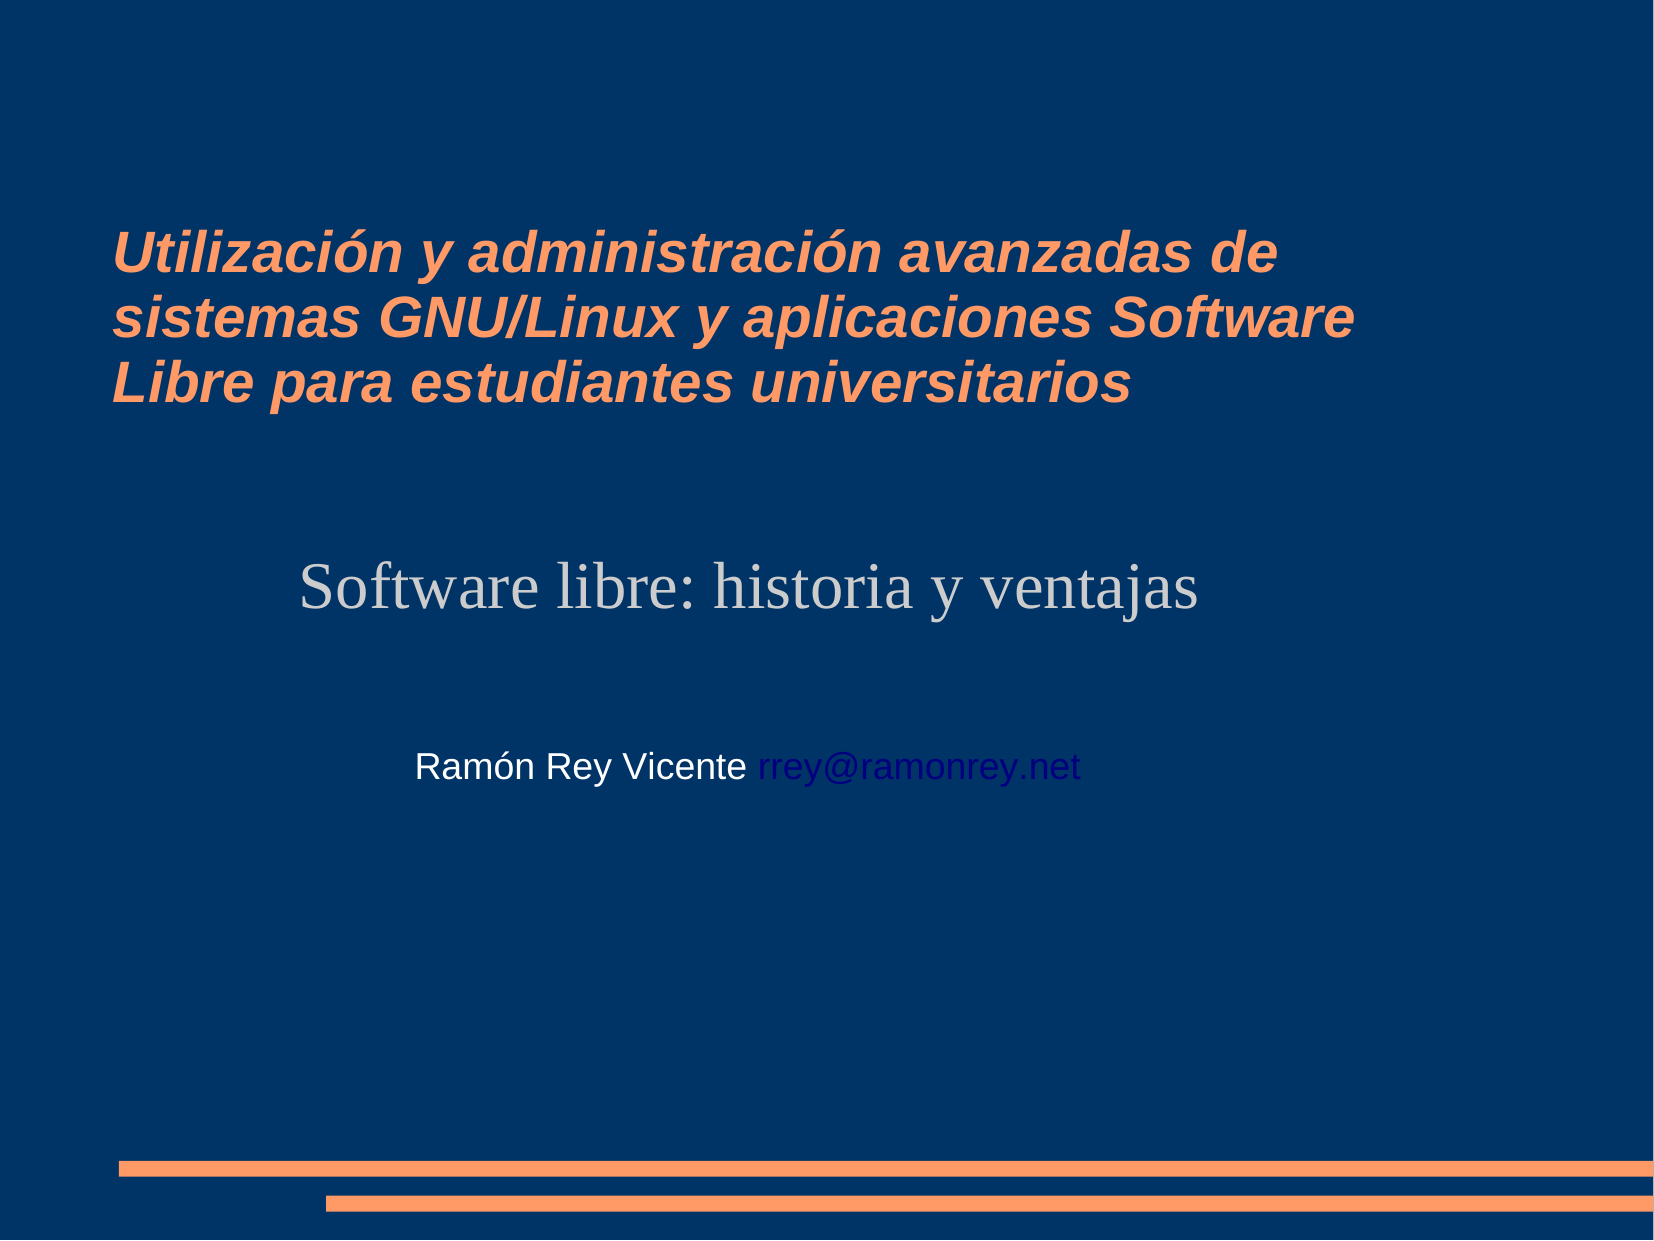

# Utilización y administración avanzadas de sistemas GNU/Linux y aplicaciones Software Libre para estudiantes universitarios
Software libre: historia y ventajas
Ramón Rey Vicente rrey@ramonrey.net